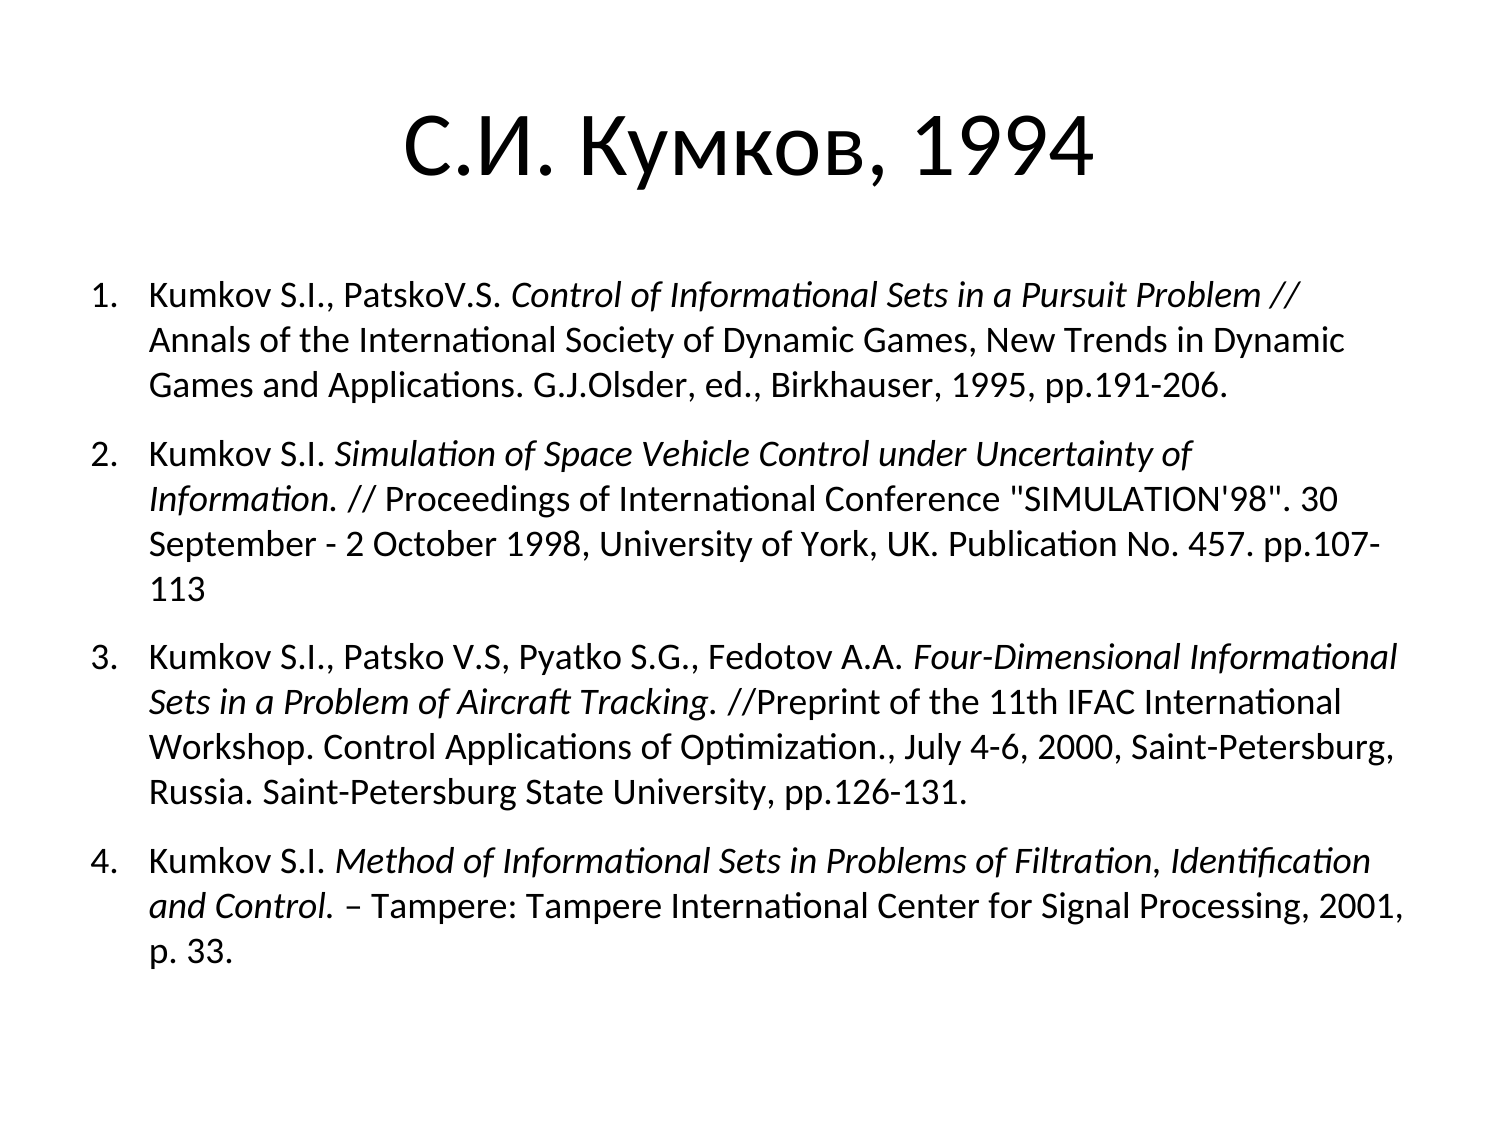

С.И. Кумков, 1994
Kumkov S.I., PatskoV.S. Control of Informational Sets in a Pursuit Problem // Annals of the International Society of Dynamic Games, New Trends in Dynamic Games and Applications. G.J.Olsder, ed., Birkhauser, 1995, pp.191-206.
Kumkov S.I. Simulation of Space Vehicle Control under Uncertainty of Information. // Proceedings of International Conference "SIMULATION'98". 30 September - 2 October 1998, University of York, UK. Publication No. 457. pp.107-113
Kumkov S.I., Patsko V.S, Pyatko S.G., Fedotov A.A. Four-Dimensional Informational Sets in a Problem of Aircraft Tracking. //Preprint of the 11th IFAC International Workshop. Control Applications of Optimization., July 4-6, 2000, Saint-Petersburg, Russia. Saint-Petersburg State University, pp.126-131.
Kumkov S.I. Method of Informational Sets in Problems of Filtration, Identification and Control. – Tampere: Tampere International Center for Signal Processing, 2001, p. 33.